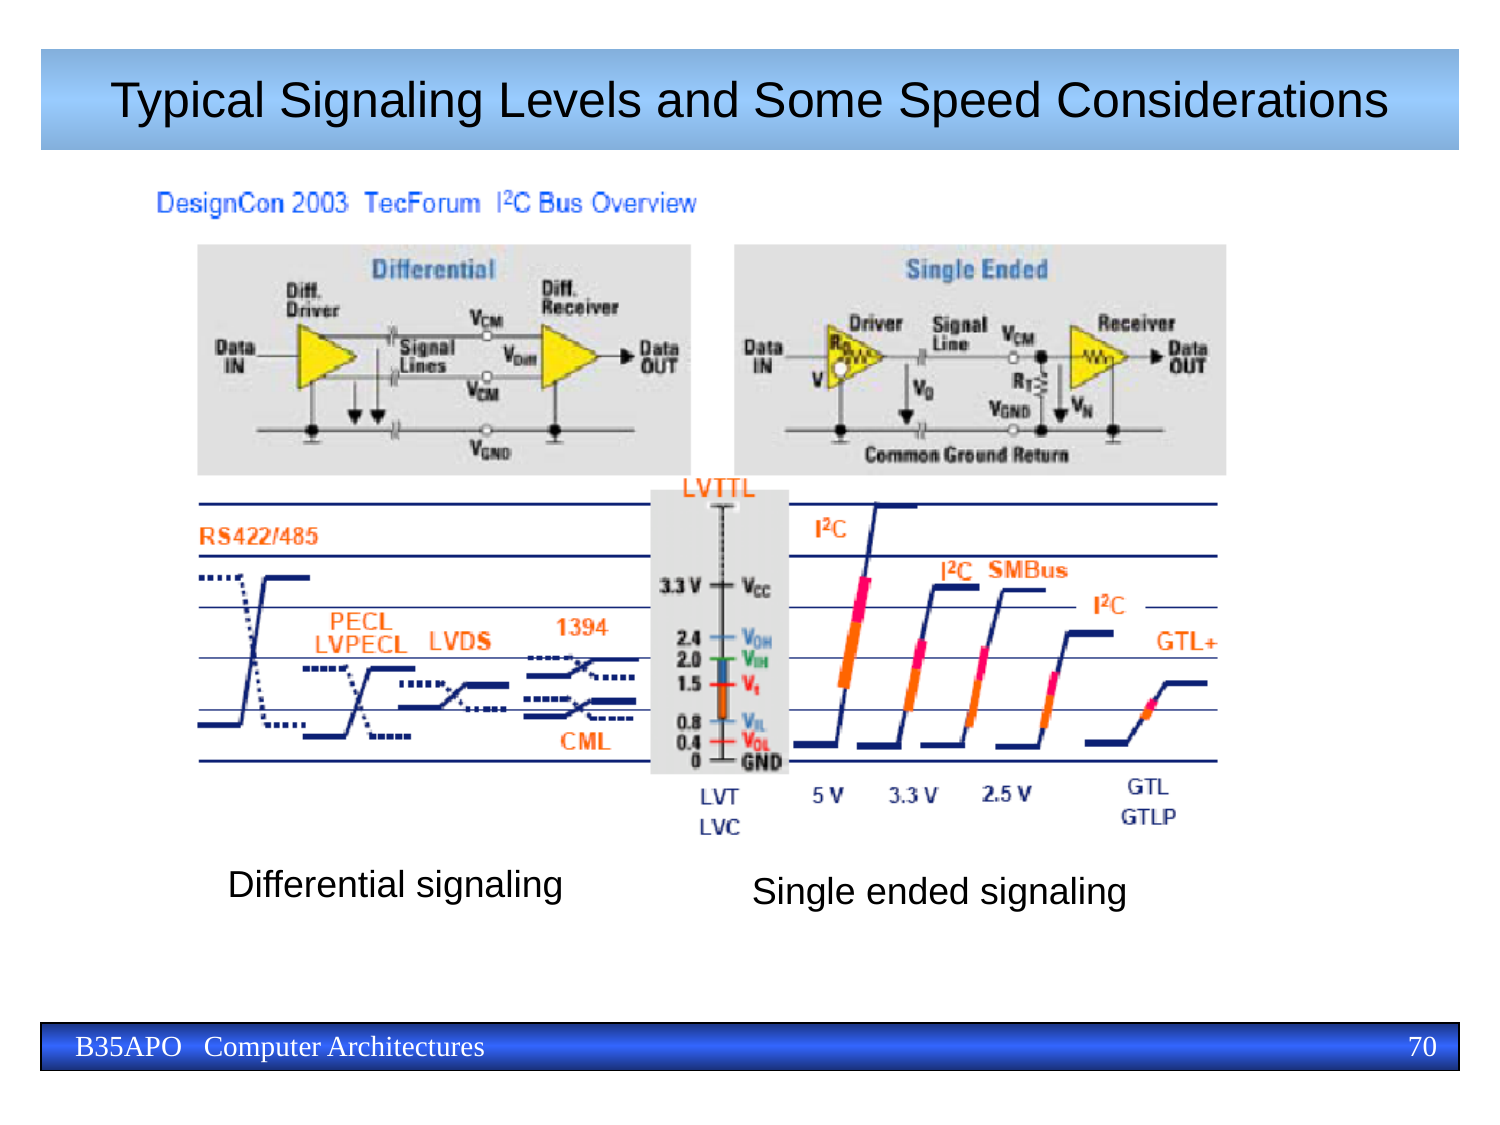

# Typical Signaling Levels and Some Speed Considerations
Differential signaling
Single ended signaling
B35APO Computer Architectures
70